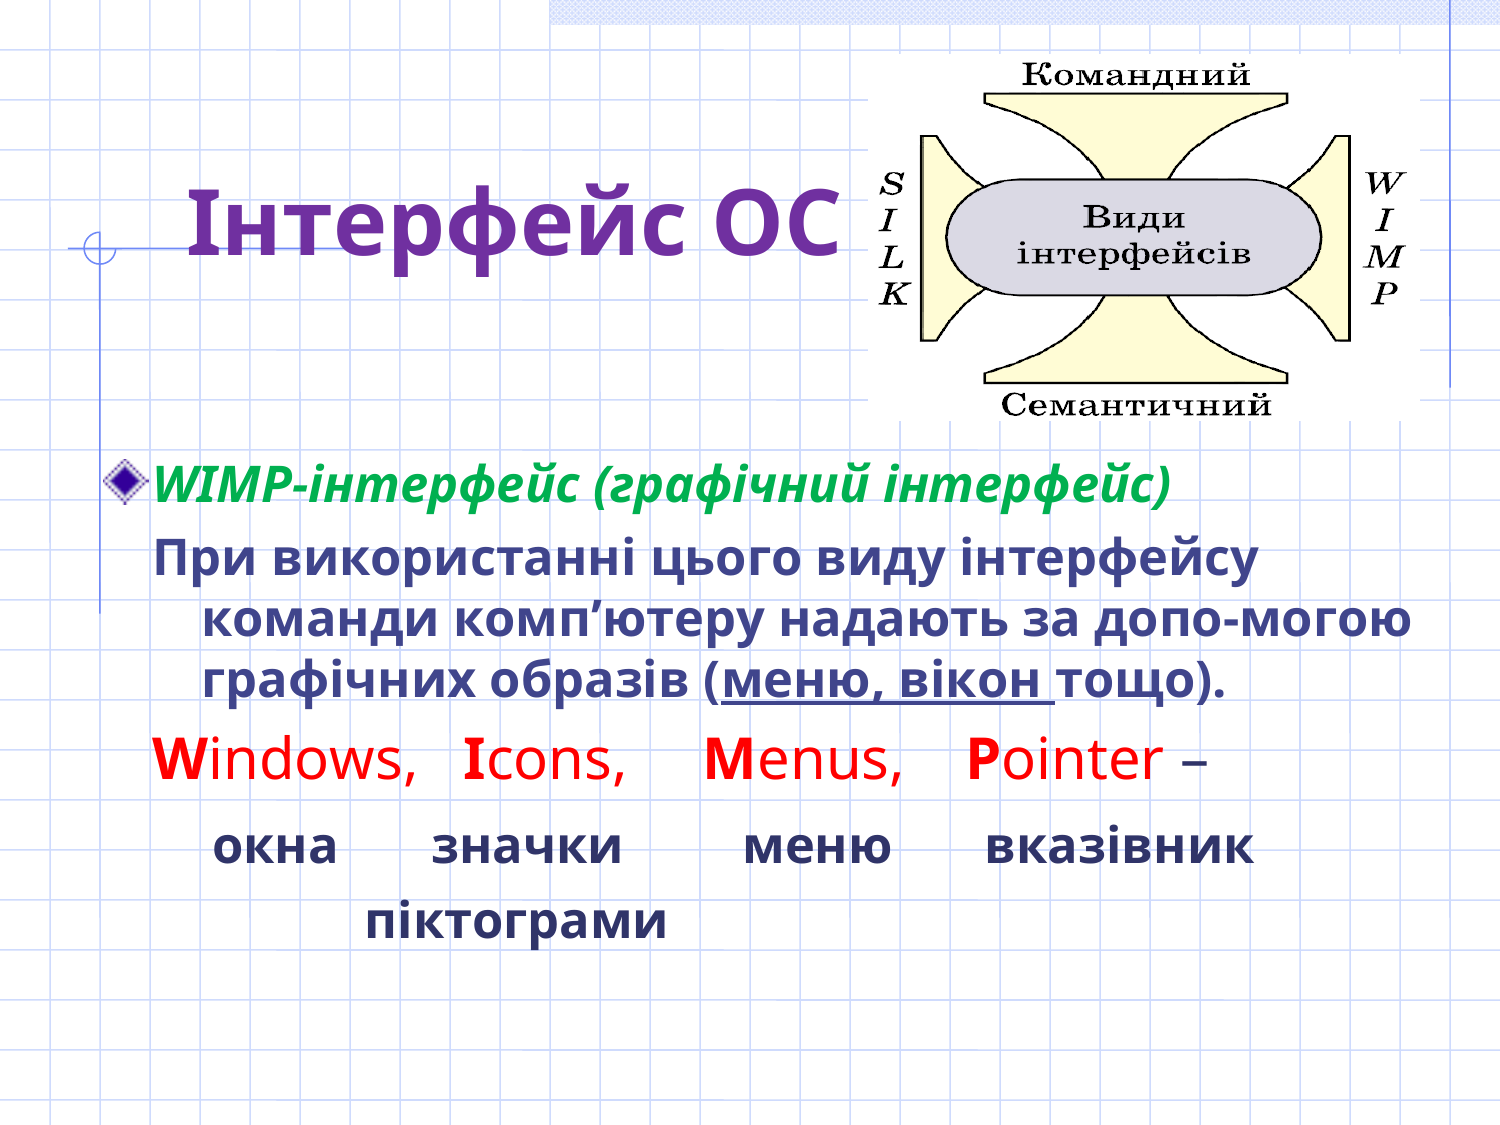

# Інтерфейс ОС
WIMP-інтерфейс (графічний інтерфейс)
При використанні цього виду інтерфейсу команди комп’ютеру надають за допо-могою графічних образів (меню, вікон тощо).
Windows, Icons, Menus, Pointer –
 окна значки меню вказівник
 піктограми